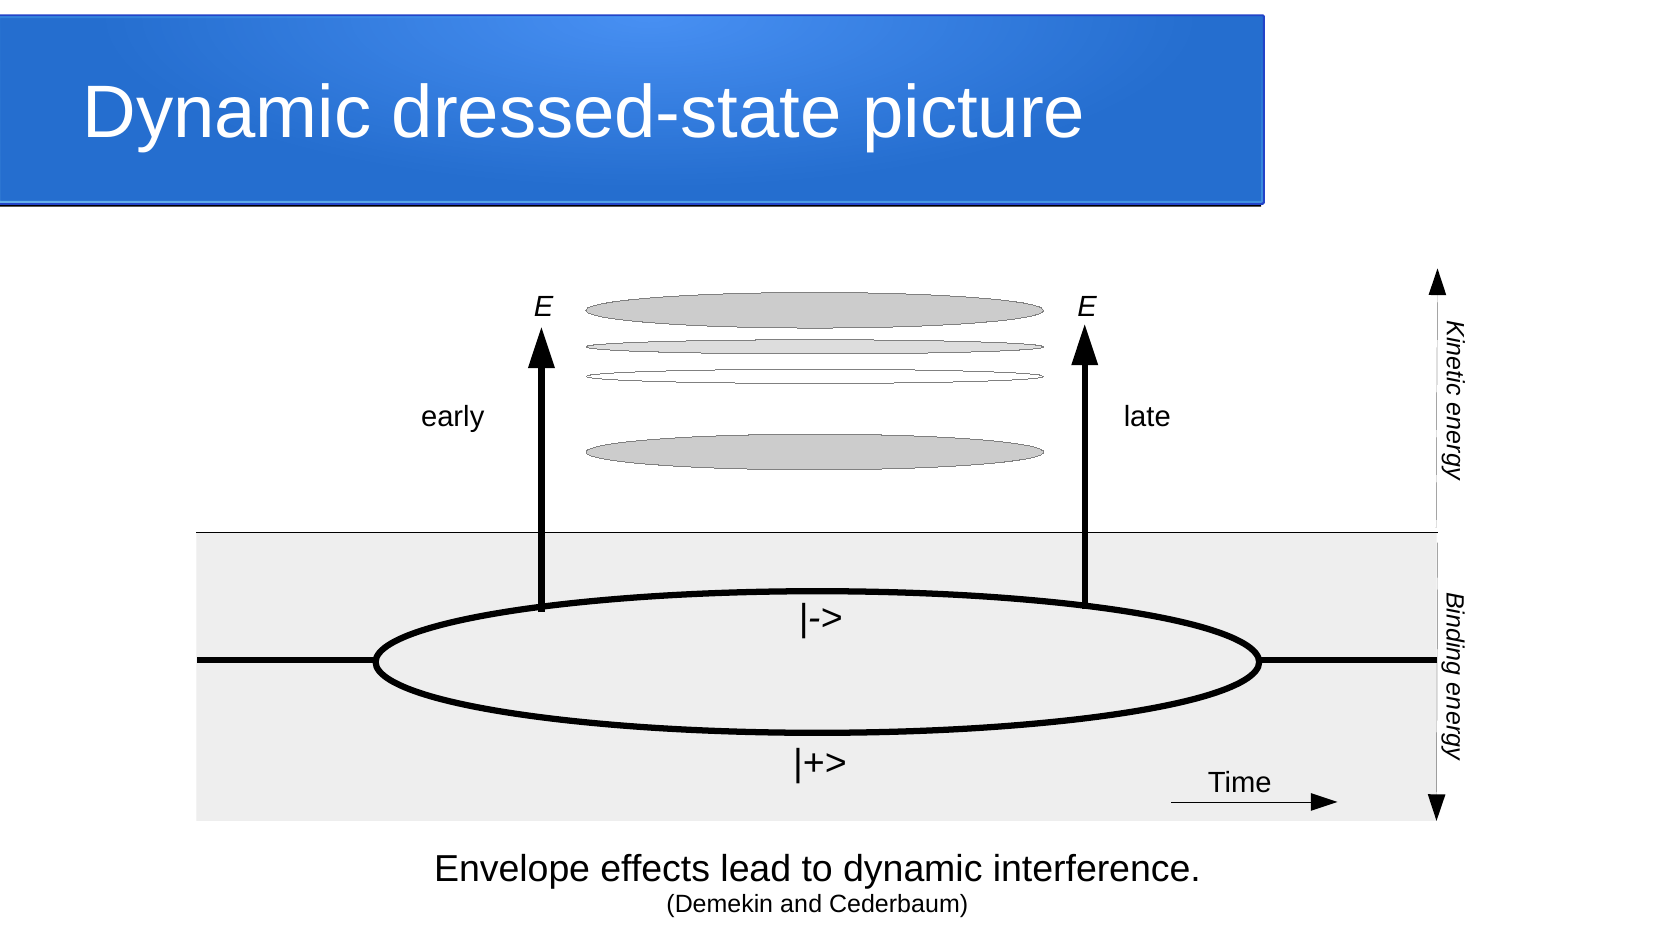

# Dynamic dressed-state picture
E
E
Kinetic energy
early
late
|->
Binding energy
|+>
Time
Envelope effects lead to dynamic interference.
(Demekin and Cederbaum)